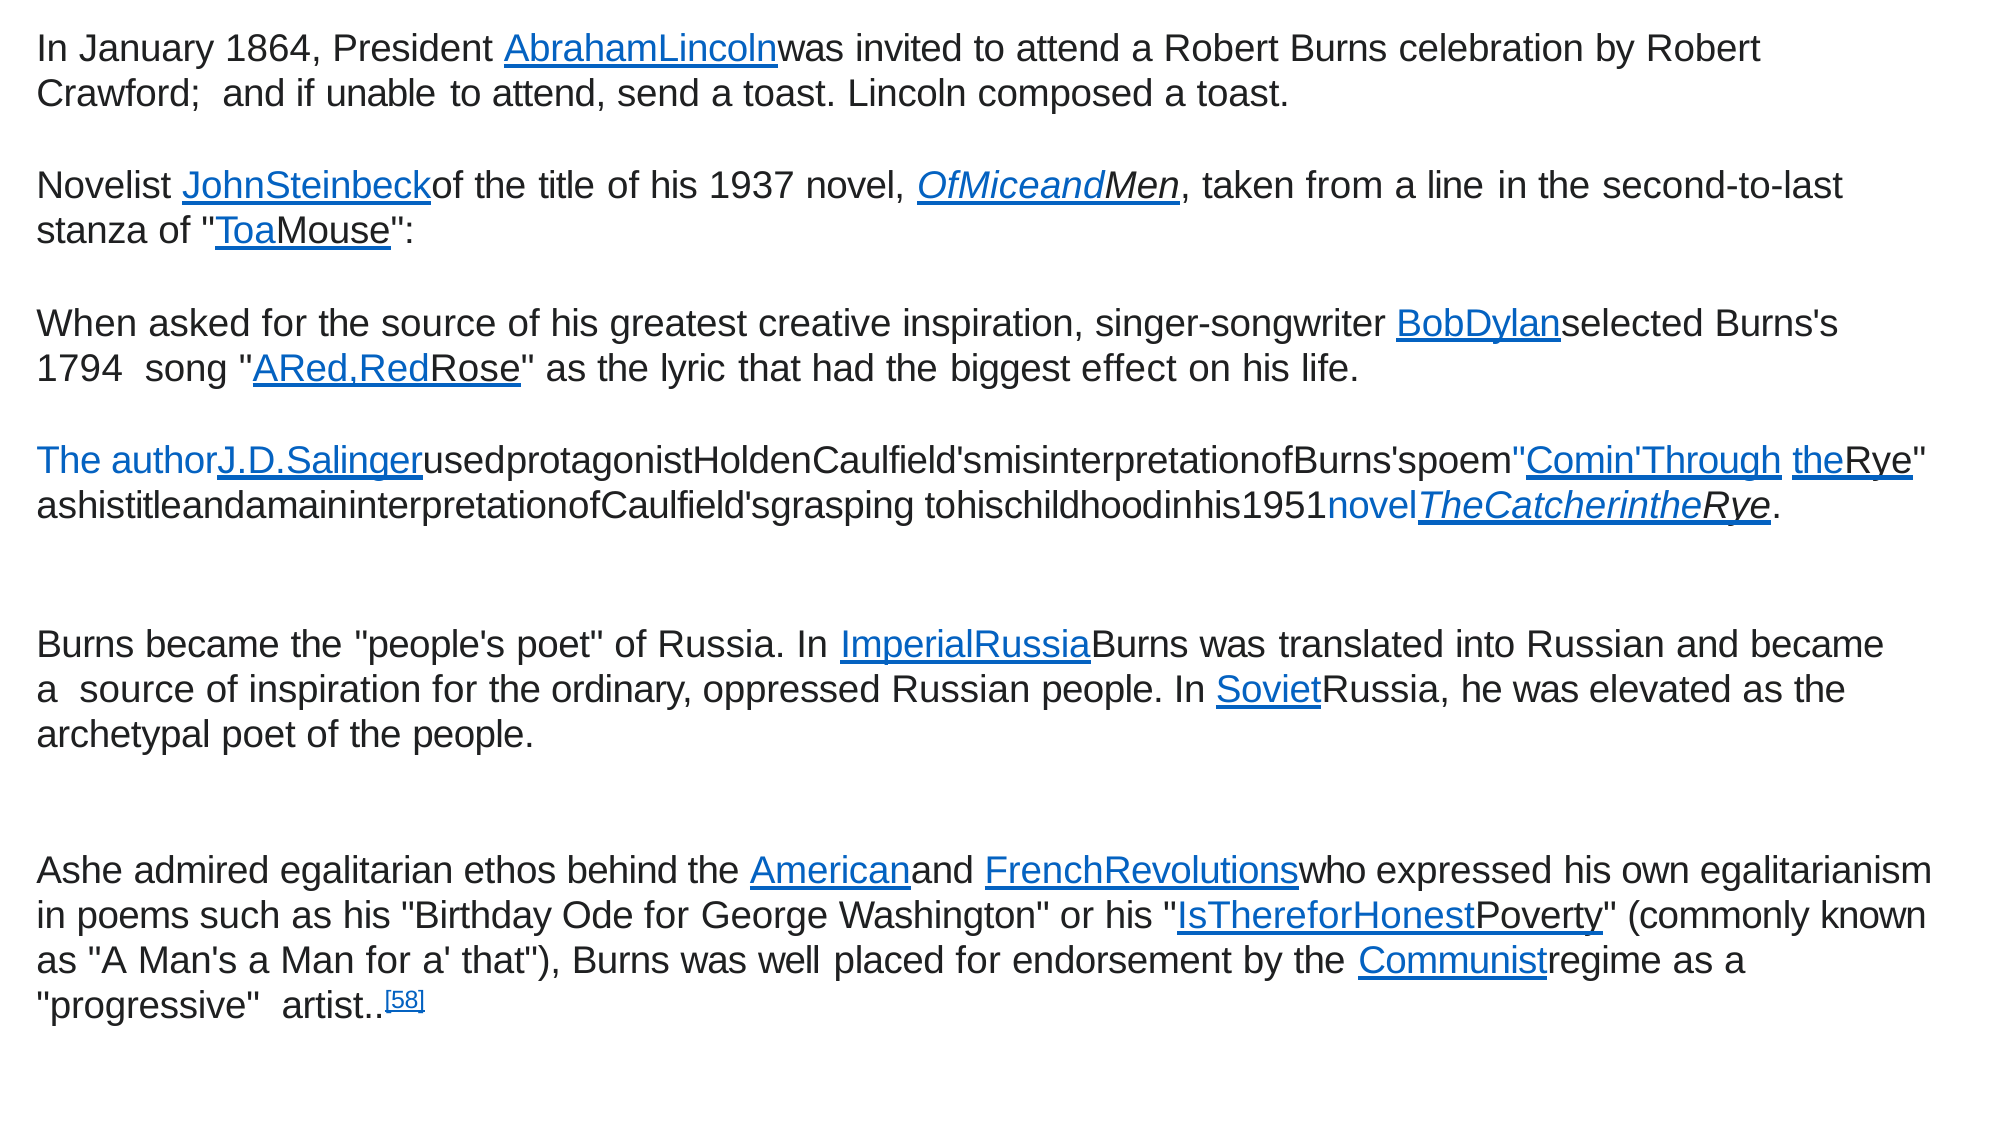

In January 1864, President AbrahamLincolnwas invited to attend a Robert Burns celebration by Robert Crawford; and if unable to attend, send a toast. Lincoln composed a toast.
Novelist JohnSteinbeckof the title of his 1937 novel, OfMiceandMen, taken from a line in the second-to-last stanza of "ToaMouse":
When asked for the source of his greatest creative inspiration, singer-songwriter BobDylanselected Burns's 1794 song "ARed,RedRose" as the lyric that had the biggest effect on his life.
The authorJ.D.SalingerusedprotagonistHoldenCaulfield'smisinterpretationofBurns'spoem"Comin'Through theRye"ashistitleandamaininterpretationofCaulfield'sgrasping tohischildhoodinhis1951novelTheCatcherintheRye.
Burns became the "people's poet" of Russia. In ImperialRussiaBurns was translated into Russian and became a source of inspiration for the ordinary, oppressed Russian people. In SovietRussia, he was elevated as the archetypal poet of the people.
Ashe admired egalitarian ethos behind the Americanand FrenchRevolutionswho expressed his own egalitarianism in poems such as his "Birthday Ode for George Washington" or his "IsThereforHonestPoverty" (commonly known as "A Man's a Man for a' that"), Burns was well placed for endorsement by the Communistregime as a "progressive" artist..[58]